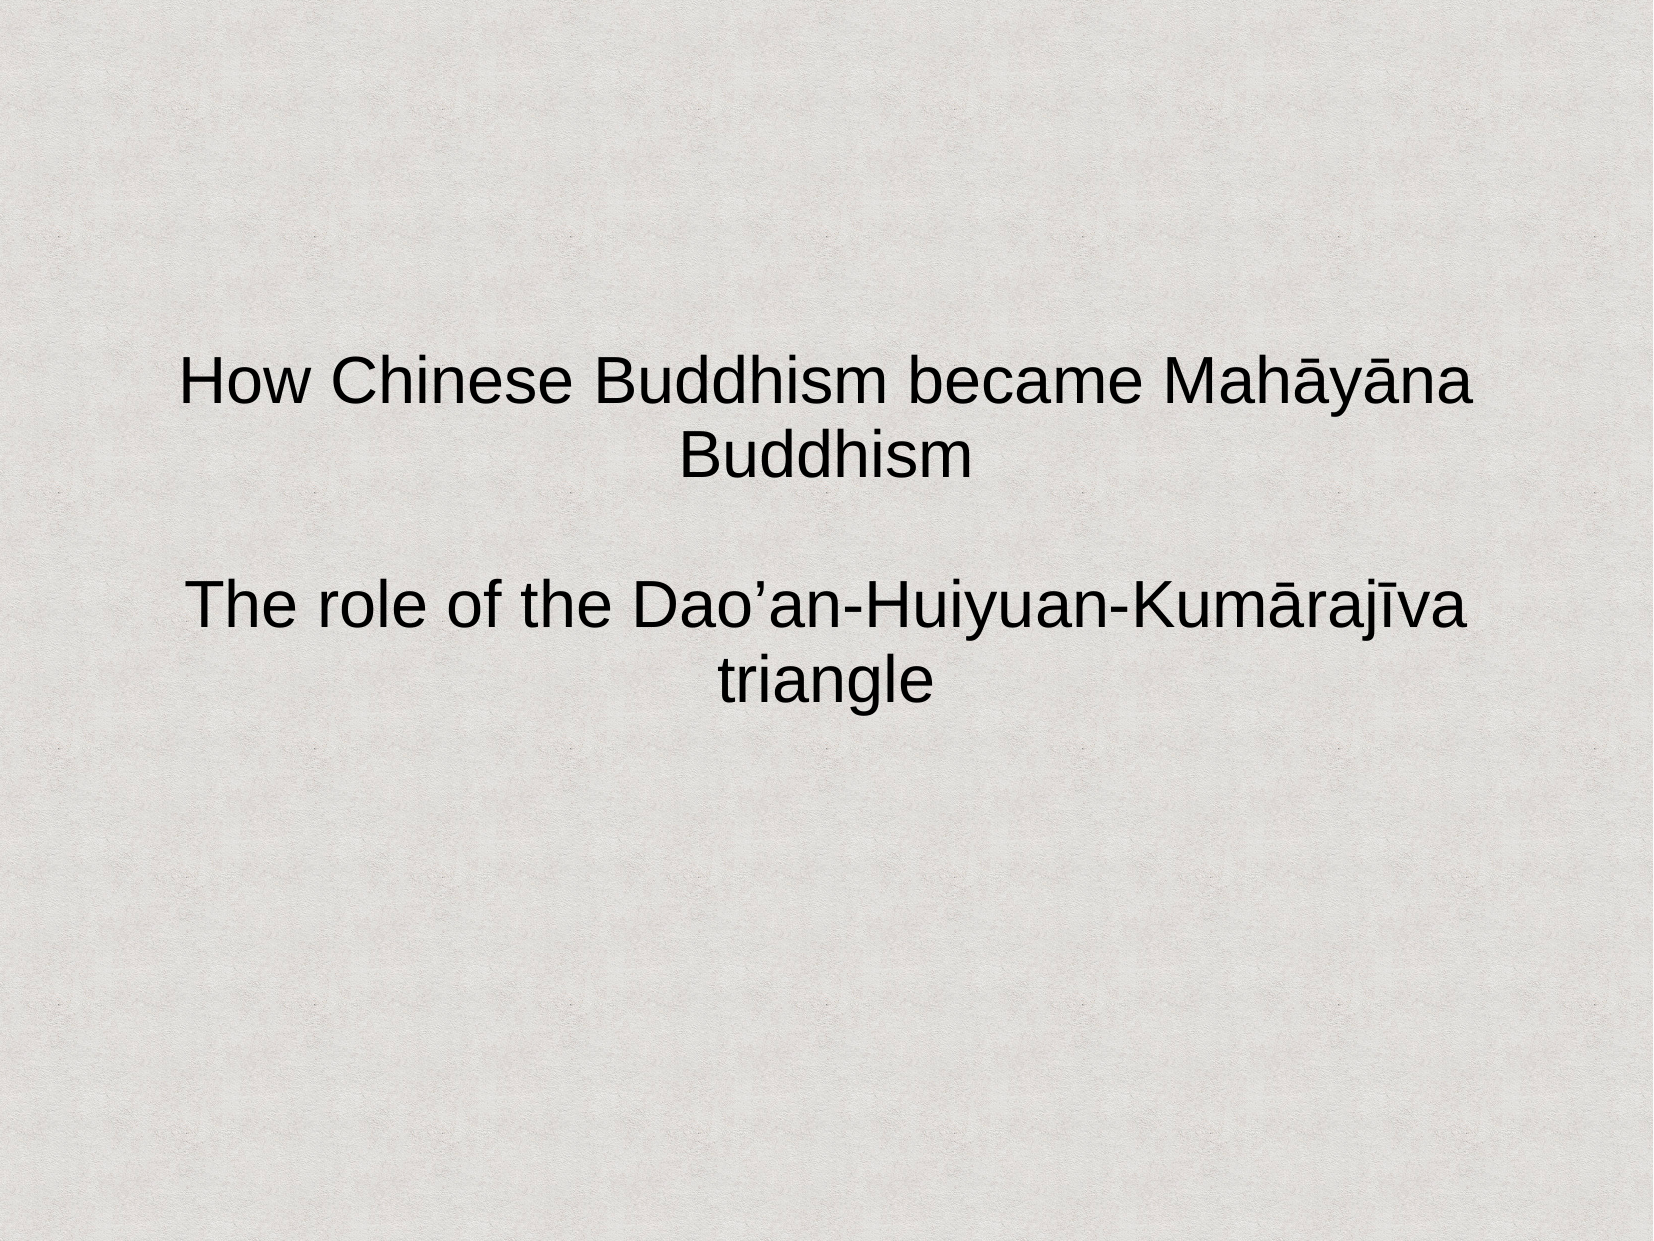

# How Chinese Buddhism became Mahāyāna Buddhism
The role of the Dao’an-Huiyuan-Kumārajīva triangle